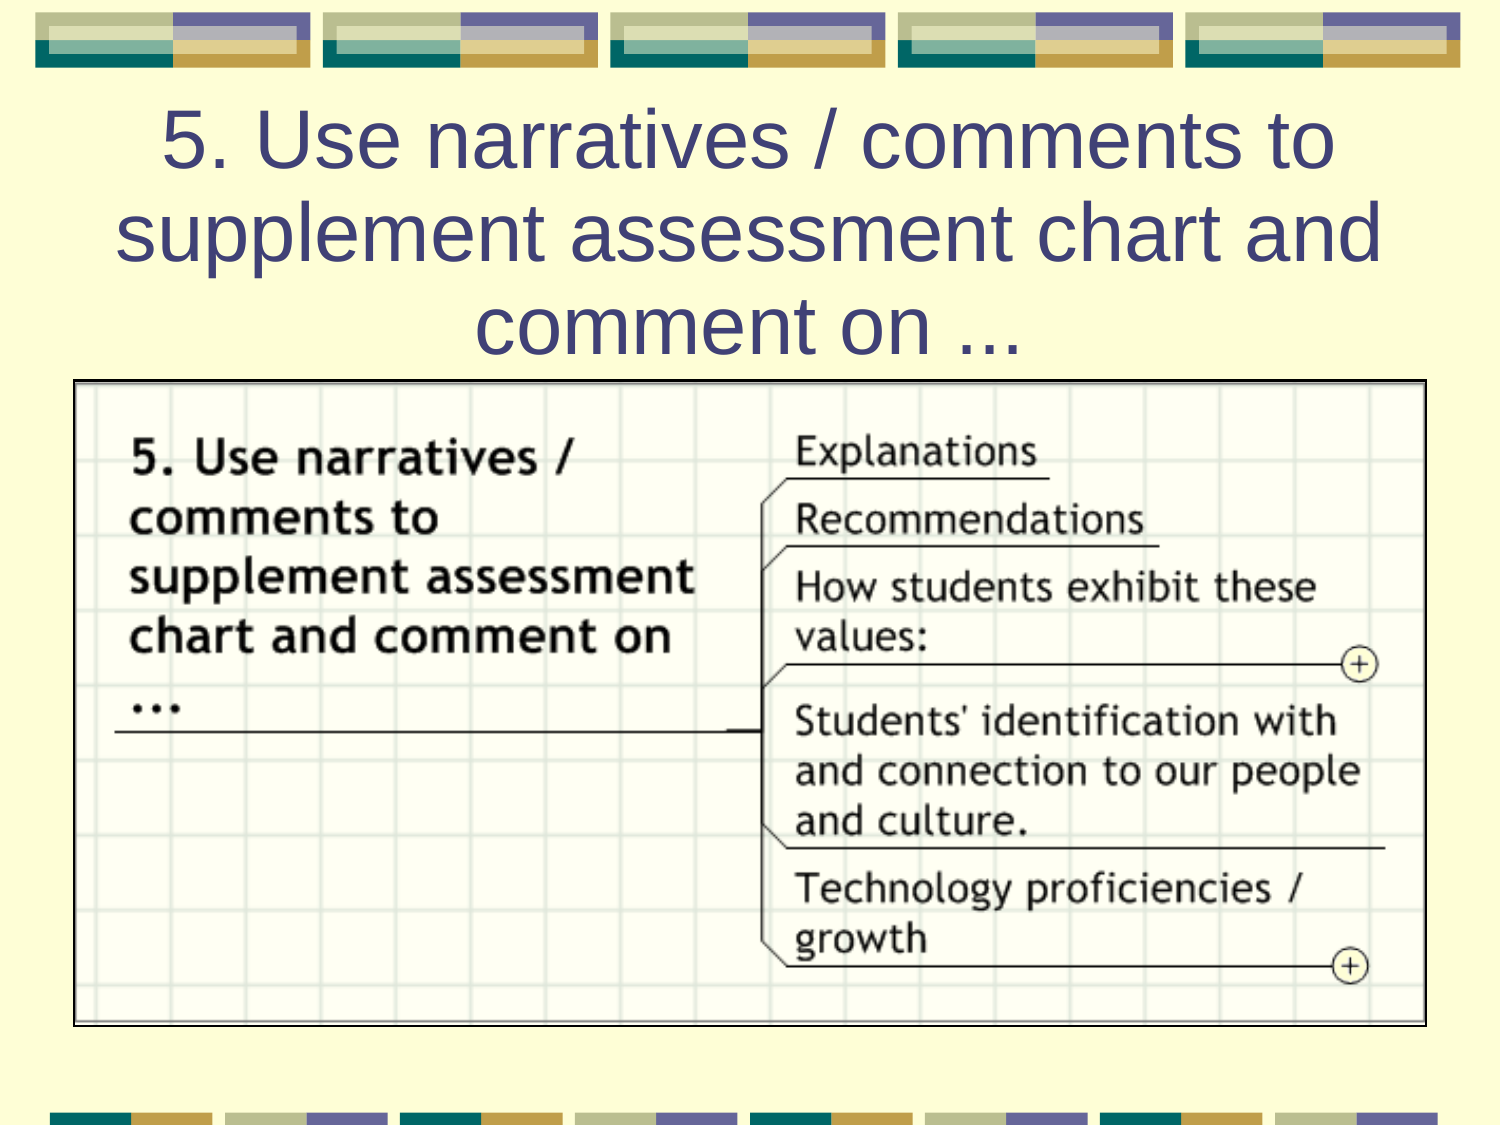

# 5. Use narratives / comments to supplement assessment chart and comment on ...